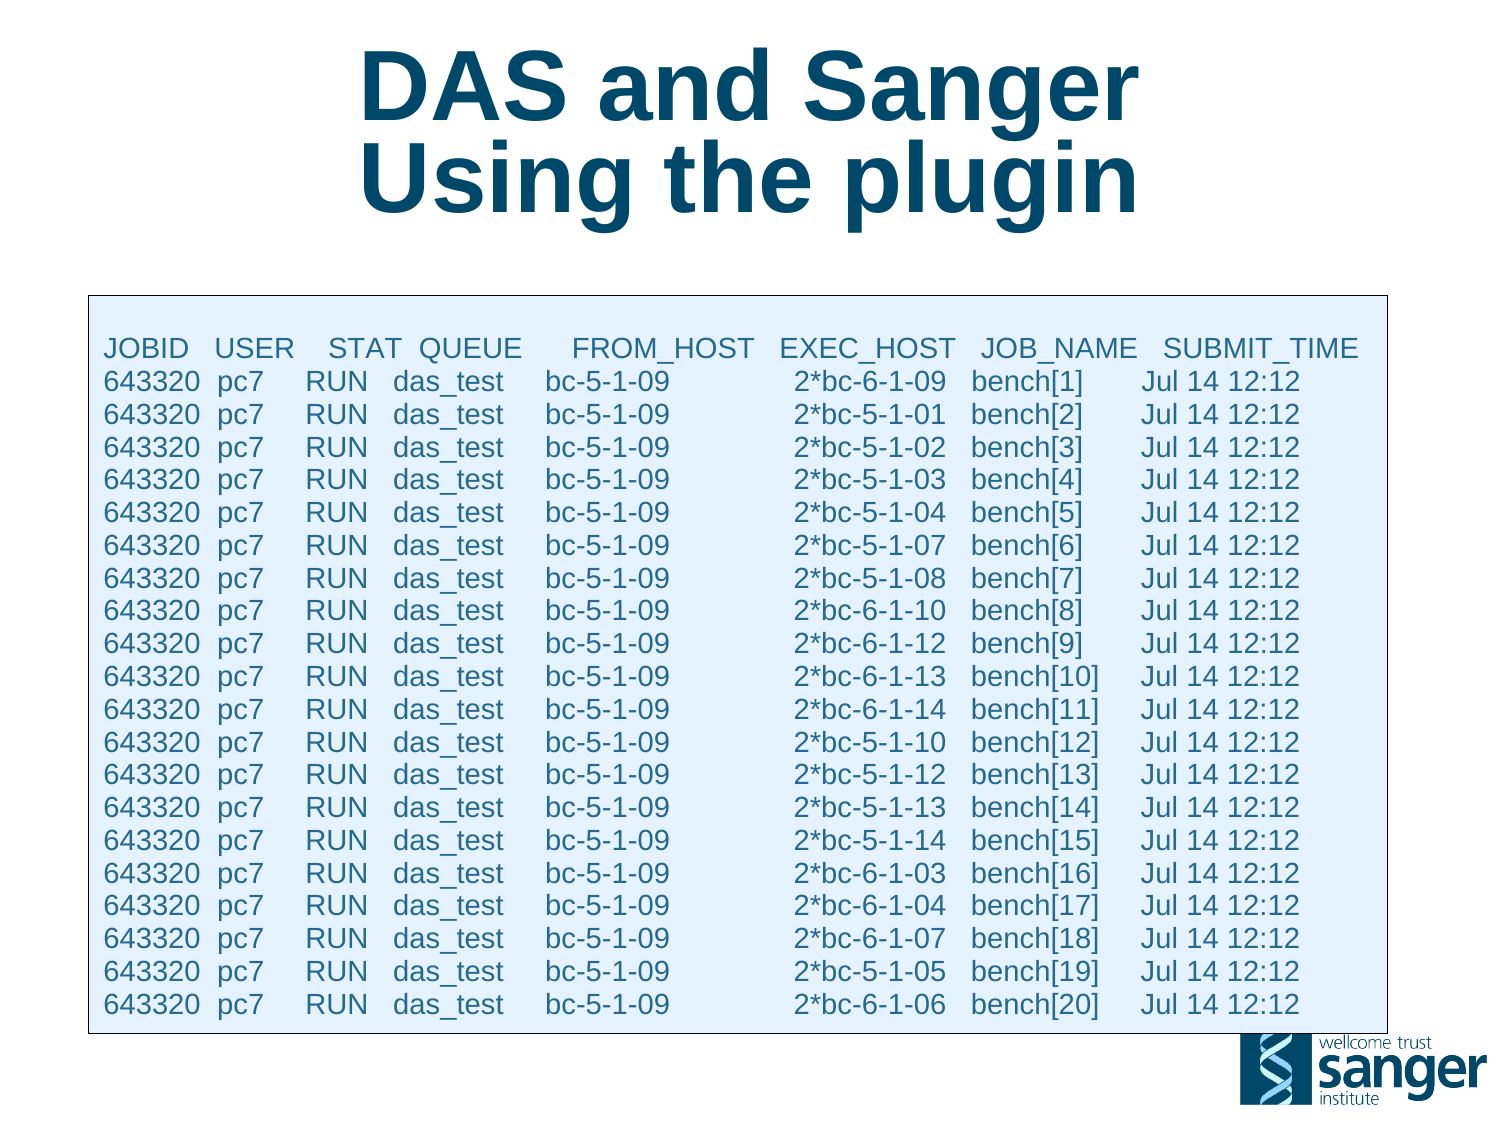

# DAS and Sanger Using the plugin
JOBID USER STAT QUEUE FROM_HOST EXEC_HOST JOB_NAME SUBMIT_TIME
643320 pc7 RUN das_test bc-5-1-09 	 2*bc-6-1-09 bench[1] Jul 14 12:12
643320 pc7 RUN das_test bc-5-1-09 2*bc-5-1-01 bench[2] Jul 14 12:12
643320 pc7 RUN das_test bc-5-1-09 2*bc-5-1-02 bench[3] Jul 14 12:12
643320 pc7 RUN das_test bc-5-1-09 2*bc-5-1-03 bench[4] Jul 14 12:12
643320 pc7 RUN das_test bc-5-1-09 2*bc-5-1-04 bench[5] Jul 14 12:12
643320 pc7 RUN das_test bc-5-1-09 2*bc-5-1-07 bench[6] Jul 14 12:12
643320 pc7 RUN das_test bc-5-1-09 2*bc-5-1-08 bench[7] Jul 14 12:12
643320 pc7 RUN das_test bc-5-1-09 2*bc-6-1-10 bench[8] Jul 14 12:12
643320 pc7 RUN das_test bc-5-1-09 2*bc-6-1-12 bench[9] Jul 14 12:12
643320 pc7 RUN das_test bc-5-1-09 2*bc-6-1-13 bench[10] Jul 14 12:12
643320 pc7 RUN das_test bc-5-1-09 2*bc-6-1-14 bench[11] Jul 14 12:12
643320 pc7 RUN das_test bc-5-1-09 2*bc-5-1-10 bench[12] Jul 14 12:12
643320 pc7 RUN das_test bc-5-1-09 2*bc-5-1-12 bench[13] Jul 14 12:12
643320 pc7 RUN das_test bc-5-1-09 2*bc-5-1-13 bench[14] Jul 14 12:12
643320 pc7 RUN das_test bc-5-1-09 2*bc-5-1-14 bench[15] Jul 14 12:12
643320 pc7 RUN das_test bc-5-1-09 2*bc-6-1-03 bench[16] Jul 14 12:12
643320 pc7 RUN das_test bc-5-1-09 2*bc-6-1-04 bench[17] Jul 14 12:12
643320 pc7 RUN das_test bc-5-1-09 2*bc-6-1-07 bench[18] Jul 14 12:12
643320 pc7 RUN das_test bc-5-1-09 2*bc-5-1-05 bench[19] Jul 14 12:12
643320 pc7 RUN das_test bc-5-1-09 2*bc-6-1-06 bench[20] Jul 14 12:12